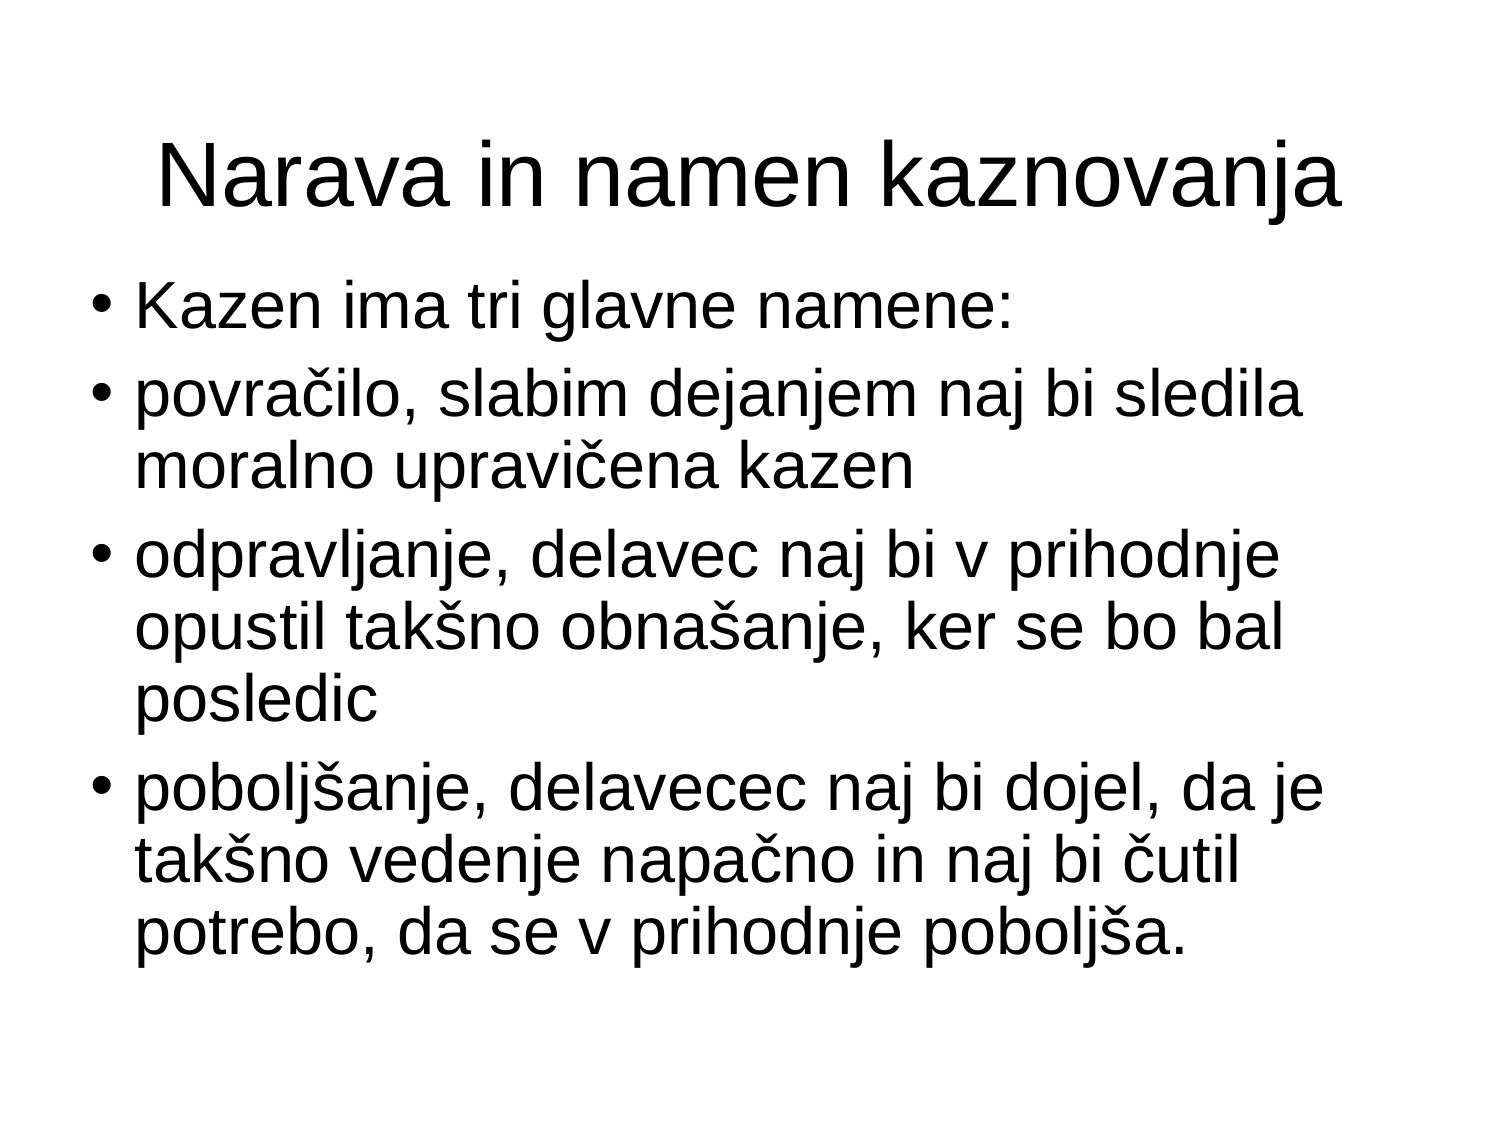

# Narava in namen kaznovanja
Kazen ima tri glavne namene:
povračilo, slabim dejanjem naj bi sledila moralno upravičena kazen
odpravljanje, delavec naj bi v prihodnje opustil takšno obnašanje, ker se bo bal posledic
poboljšanje, delavecec naj bi dojel, da je takšno vedenje napačno in naj bi čutil potrebo, da se v prihodnje poboljša.